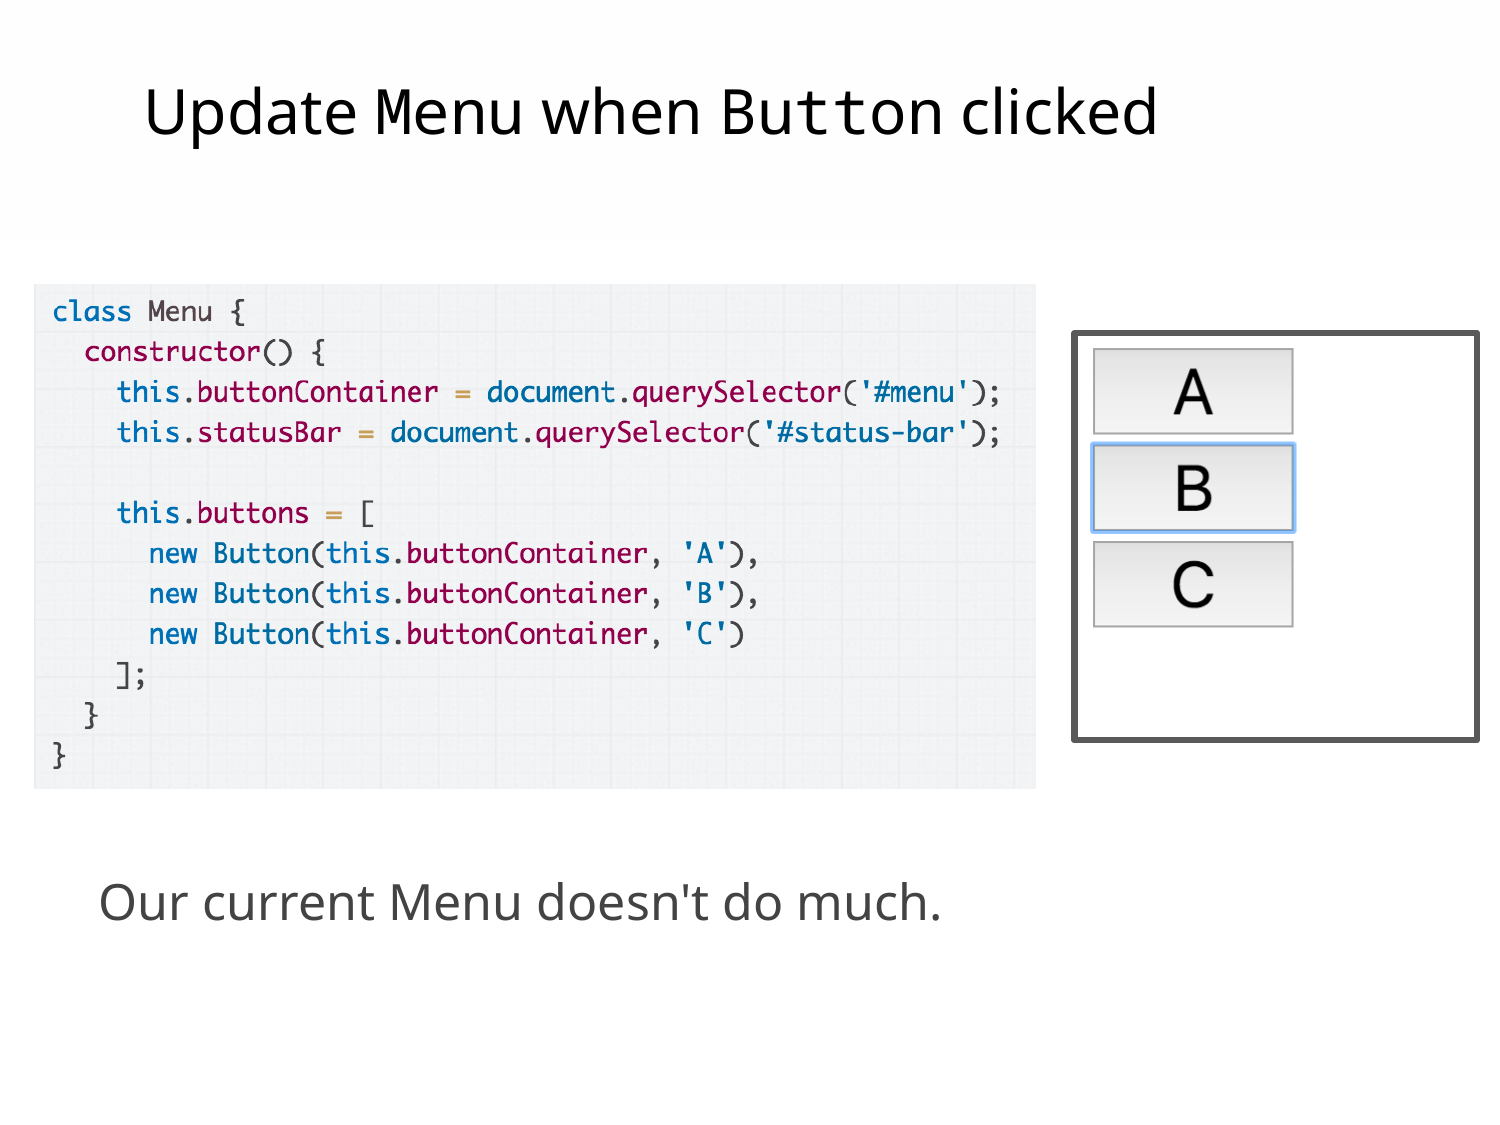

# Update Menu when Button clicked
Our current Menu doesn't do much.